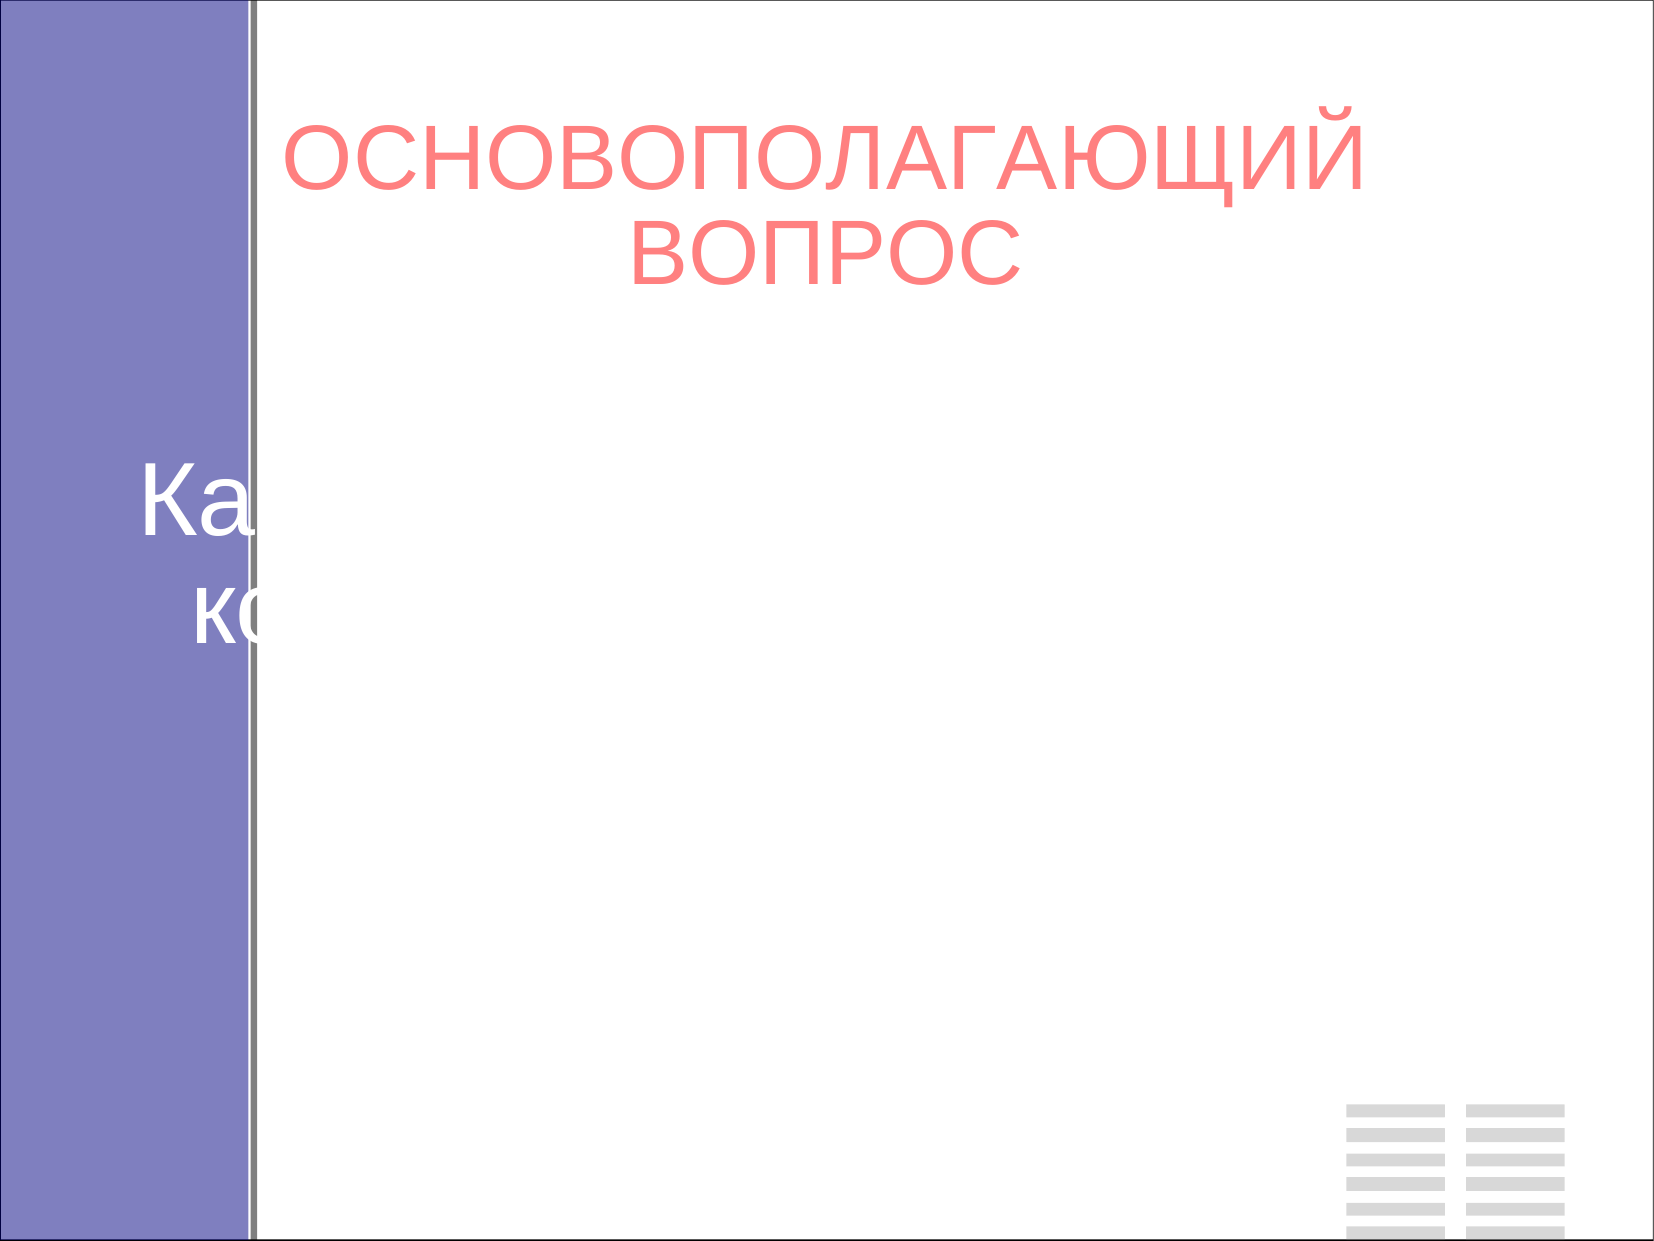

# ОСНОВОПОЛАГАЮЩИЙ ВОПРОС
Какой предел совершенства компьютеров?